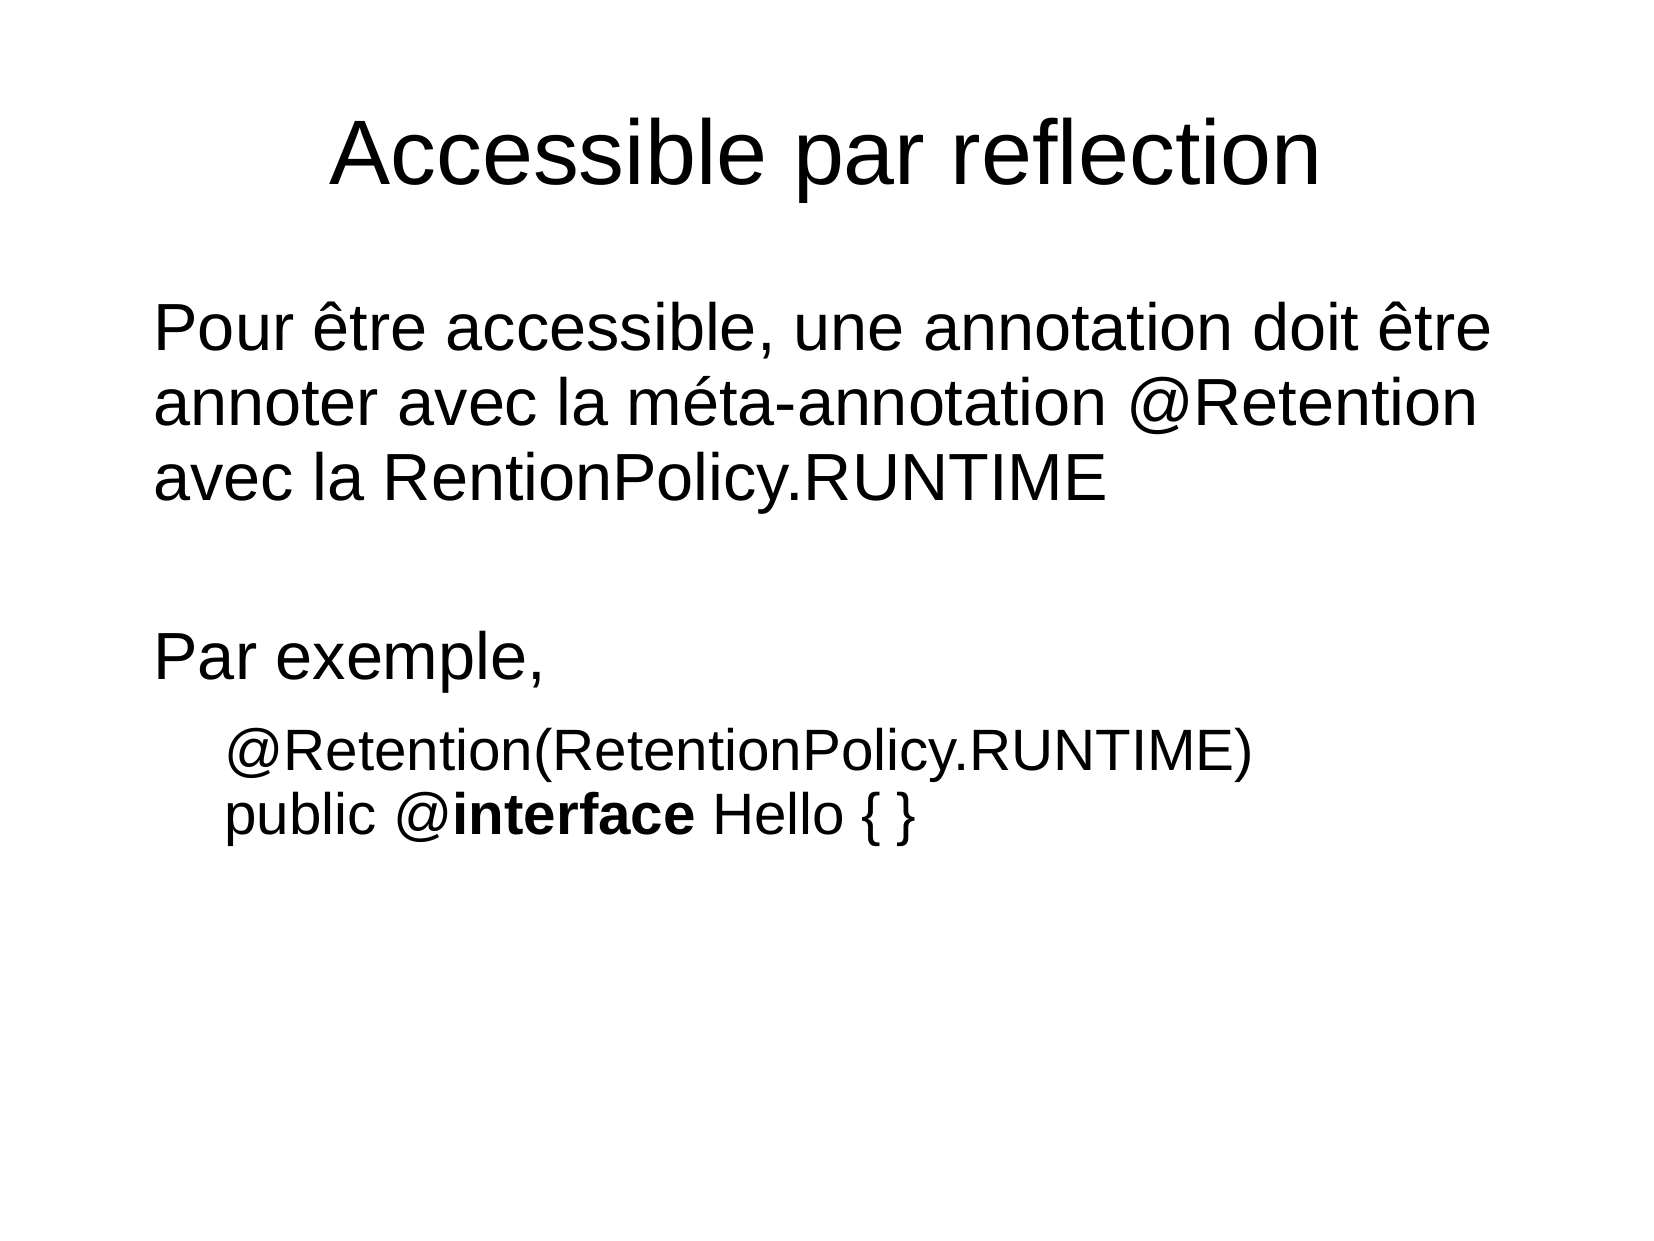

# Accessible par reflection
Pour être accessible, une annotation doit être annoter avec la méta-annotation @Retention avec la RentionPolicy.RUNTIME
Par exemple,
@Retention(RetentionPolicy.RUNTIME)
public @interface Hello { }